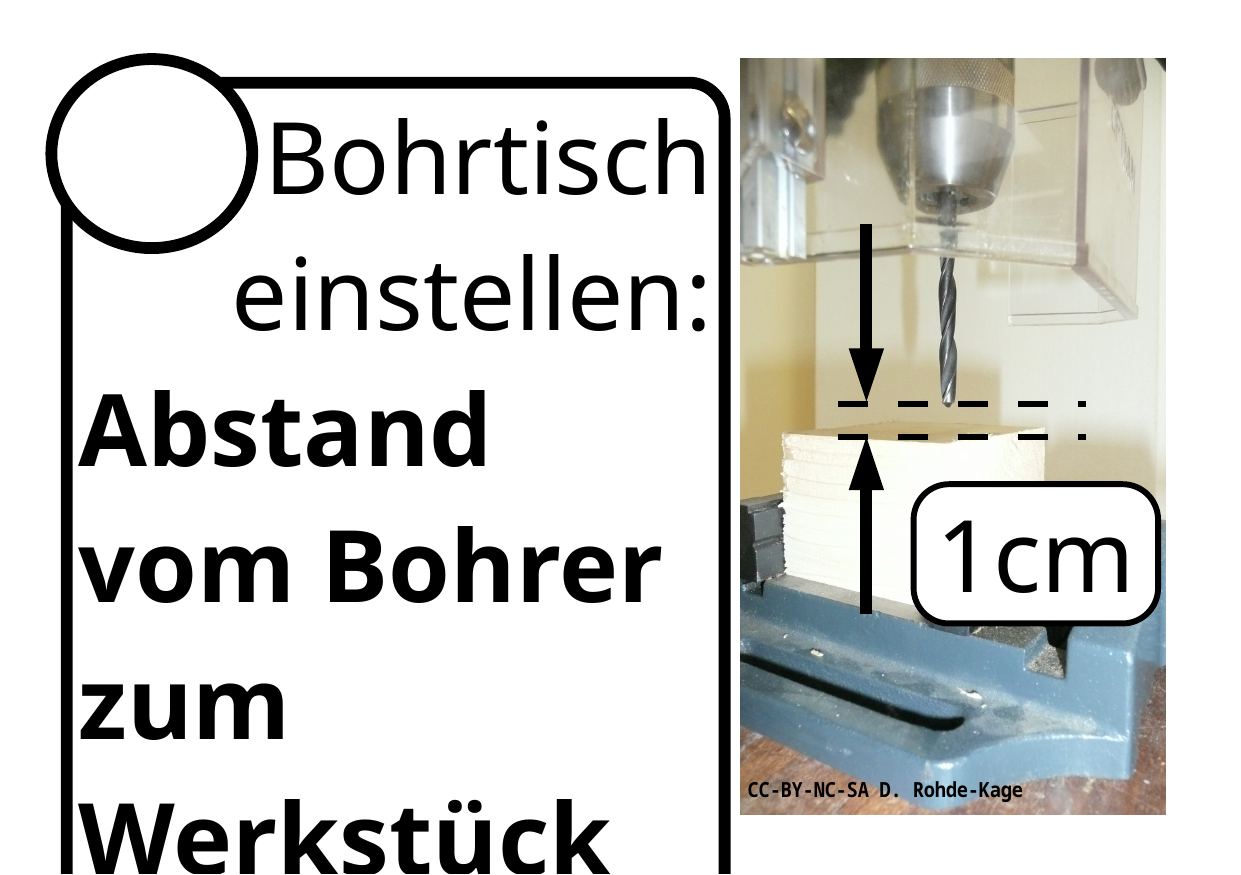

Bohrtisch
einstellen:
Abstand vom Bohrer zum Werkstück ca. 1cm
1cm
CC-BY-NC-SA D. Rohde-Kage